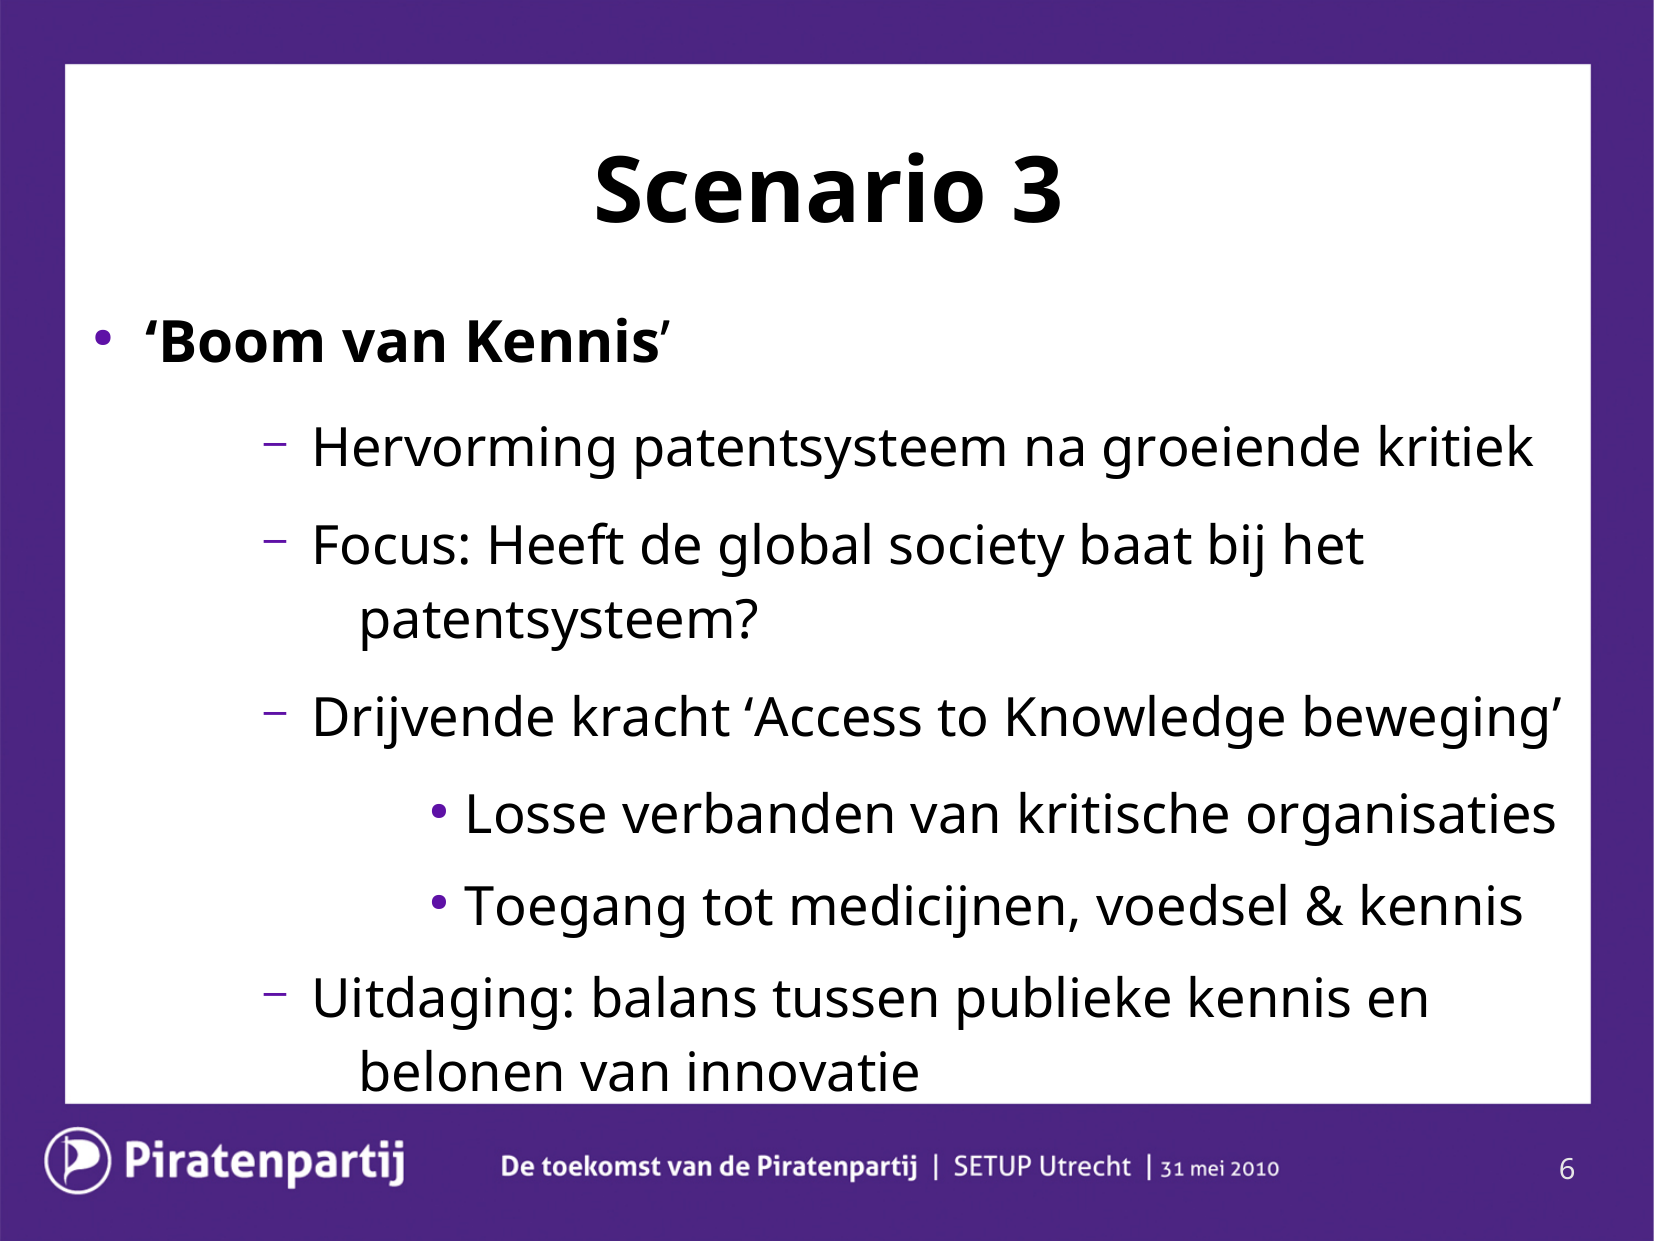

# Scenario 3
‘Boom van Kennis’
Hervorming patentsysteem na groeiende kritiek
Focus: Heeft de global society baat bij het patentsysteem?
Drijvende kracht ‘Access to Knowledge beweging’
Losse verbanden van kritische organisaties
Toegang tot medicijnen, voedsel & kennis
Uitdaging: balans tussen publieke kennis en belonen van innovatie
6